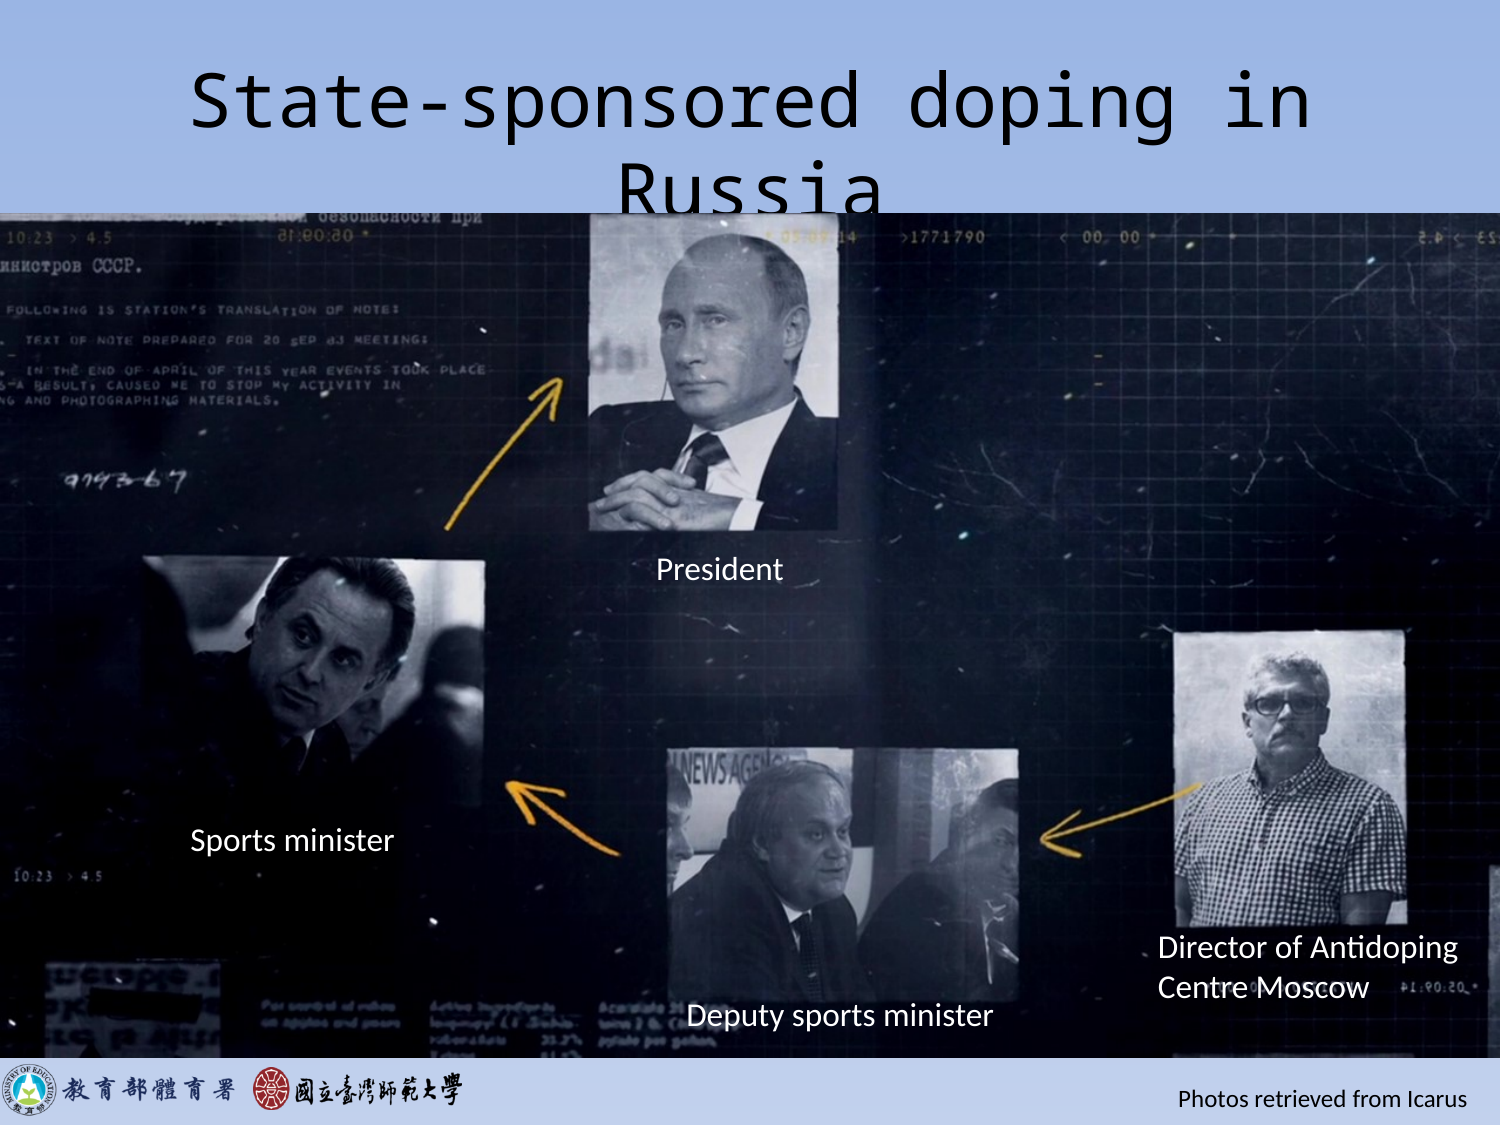

# State-sponsored doping in Russia
President
Sports minister
Director of Antidoping Centre Moscow
Deputy sports minister
Photos retrieved from Icarus